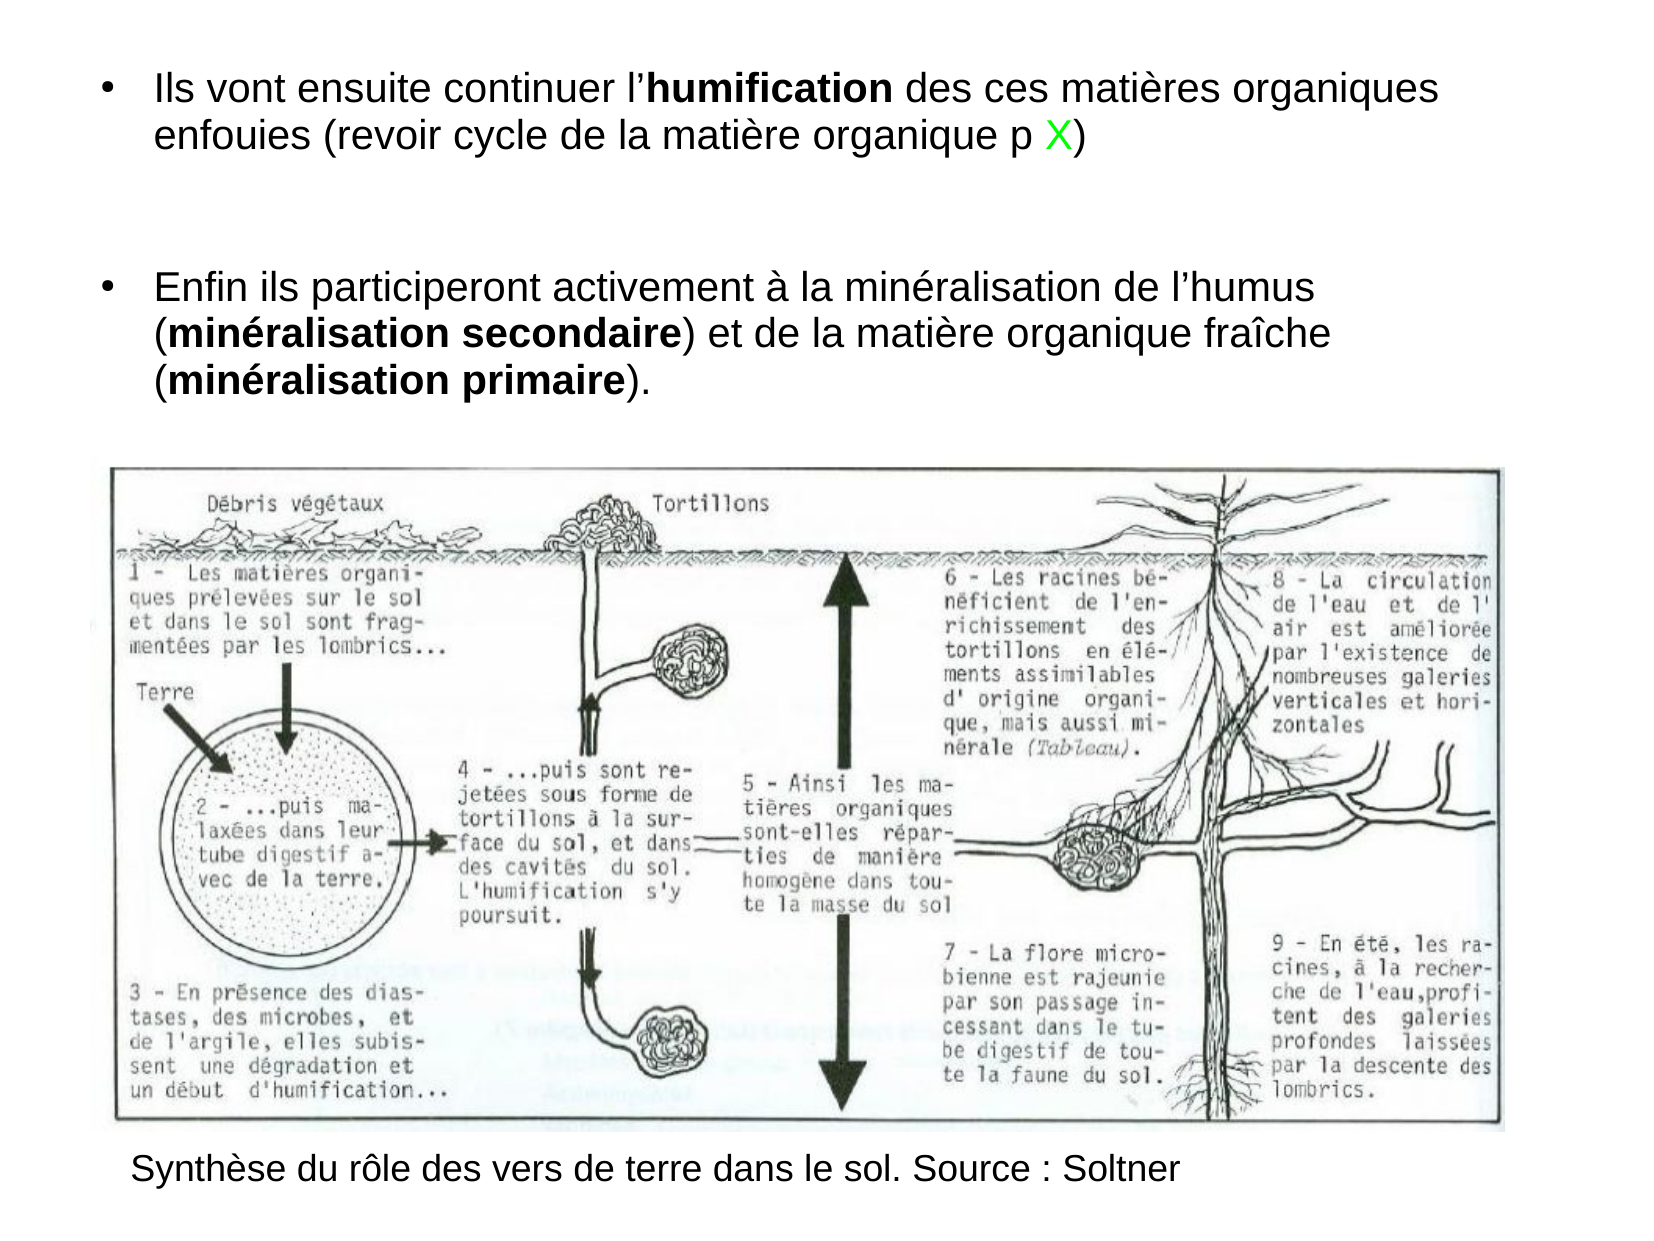

# Ils vont ensuite continuer l’humification des ces matières organiques enfouies (revoir cycle de la matière organique p X)
Enfin ils participeront activement à la minéralisation de l’humus (minéralisation secondaire) et de la matière organique fraîche (minéralisation primaire).
Synthèse du rôle des vers de terre dans le sol. Source : Soltner